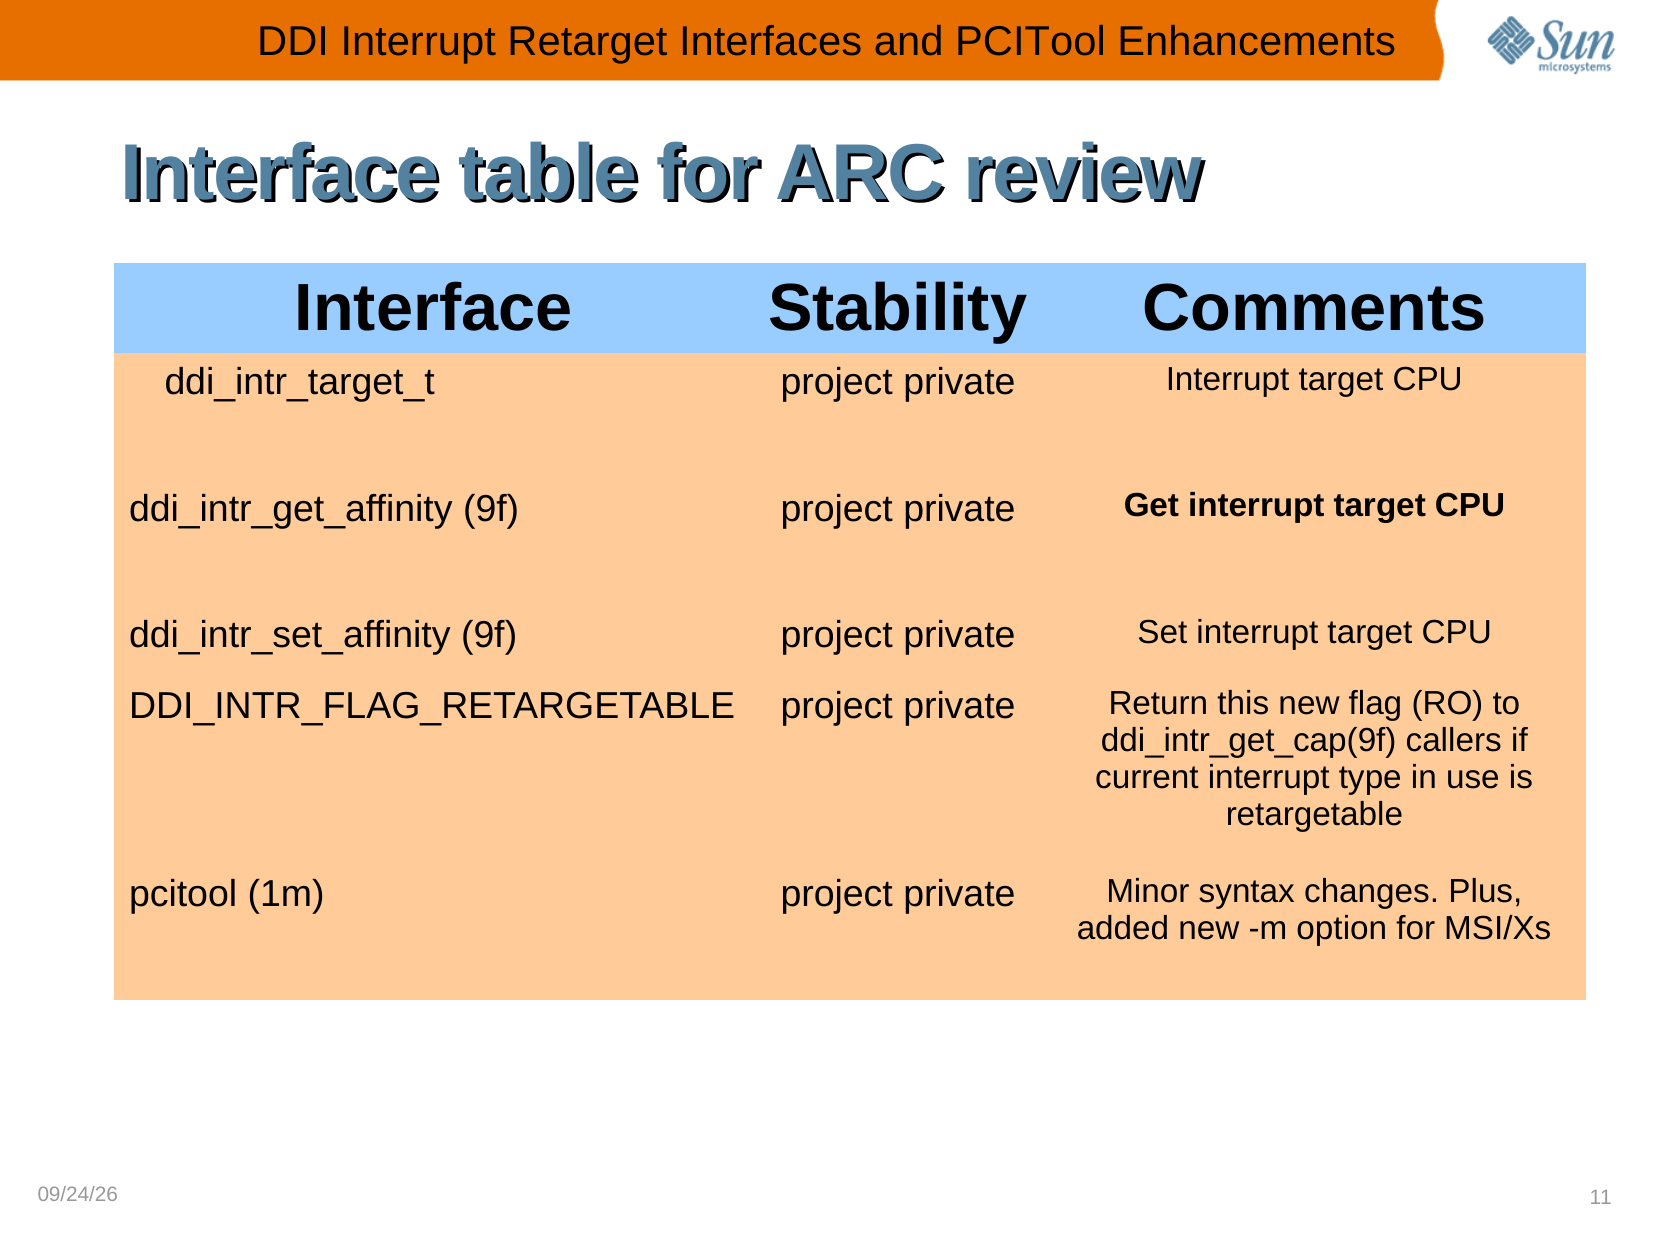

# Interface table for ARC review
| Interface | Stability | Comments |
| --- | --- | --- |
| ddi\_intr\_target\_t | project private | Interrupt target CPU |
| ddi\_intr\_get\_affinity (9f) | project private | Get interrupt target CPU |
| ddi\_intr\_set\_affinity (9f) | project private | Set interrupt target CPU |
| DDI\_INTR\_FLAG\_RETARGETABLE | project private | Return this new flag (RO) to ddi\_intr\_get\_cap(9f) callers if current interrupt type in use is retargetable |
| pcitool (1m) | project private | Minor syntax changes. Plus, added new -m option for MSI/Xs |
11